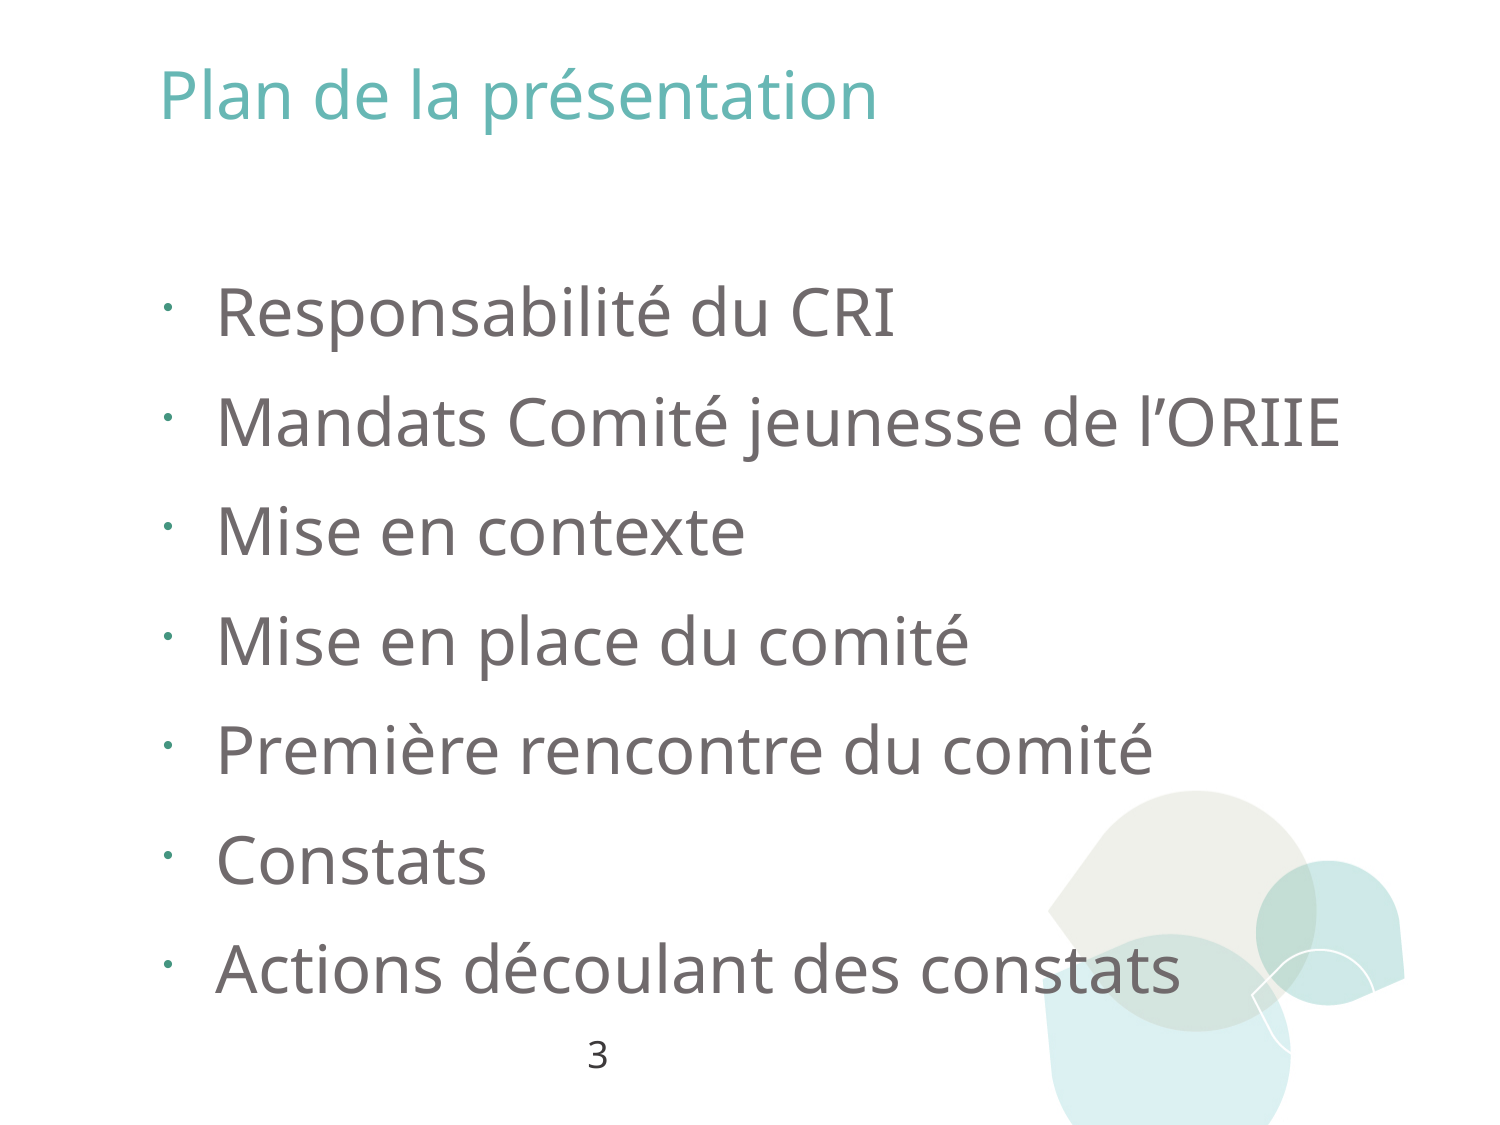

# Plan de la présentation
Responsabilité du CRI
Mandats Comité jeunesse de l’ORIIE
Mise en contexte
Mise en place du comité
Première rencontre du comité
Constats
Actions découlant des constats